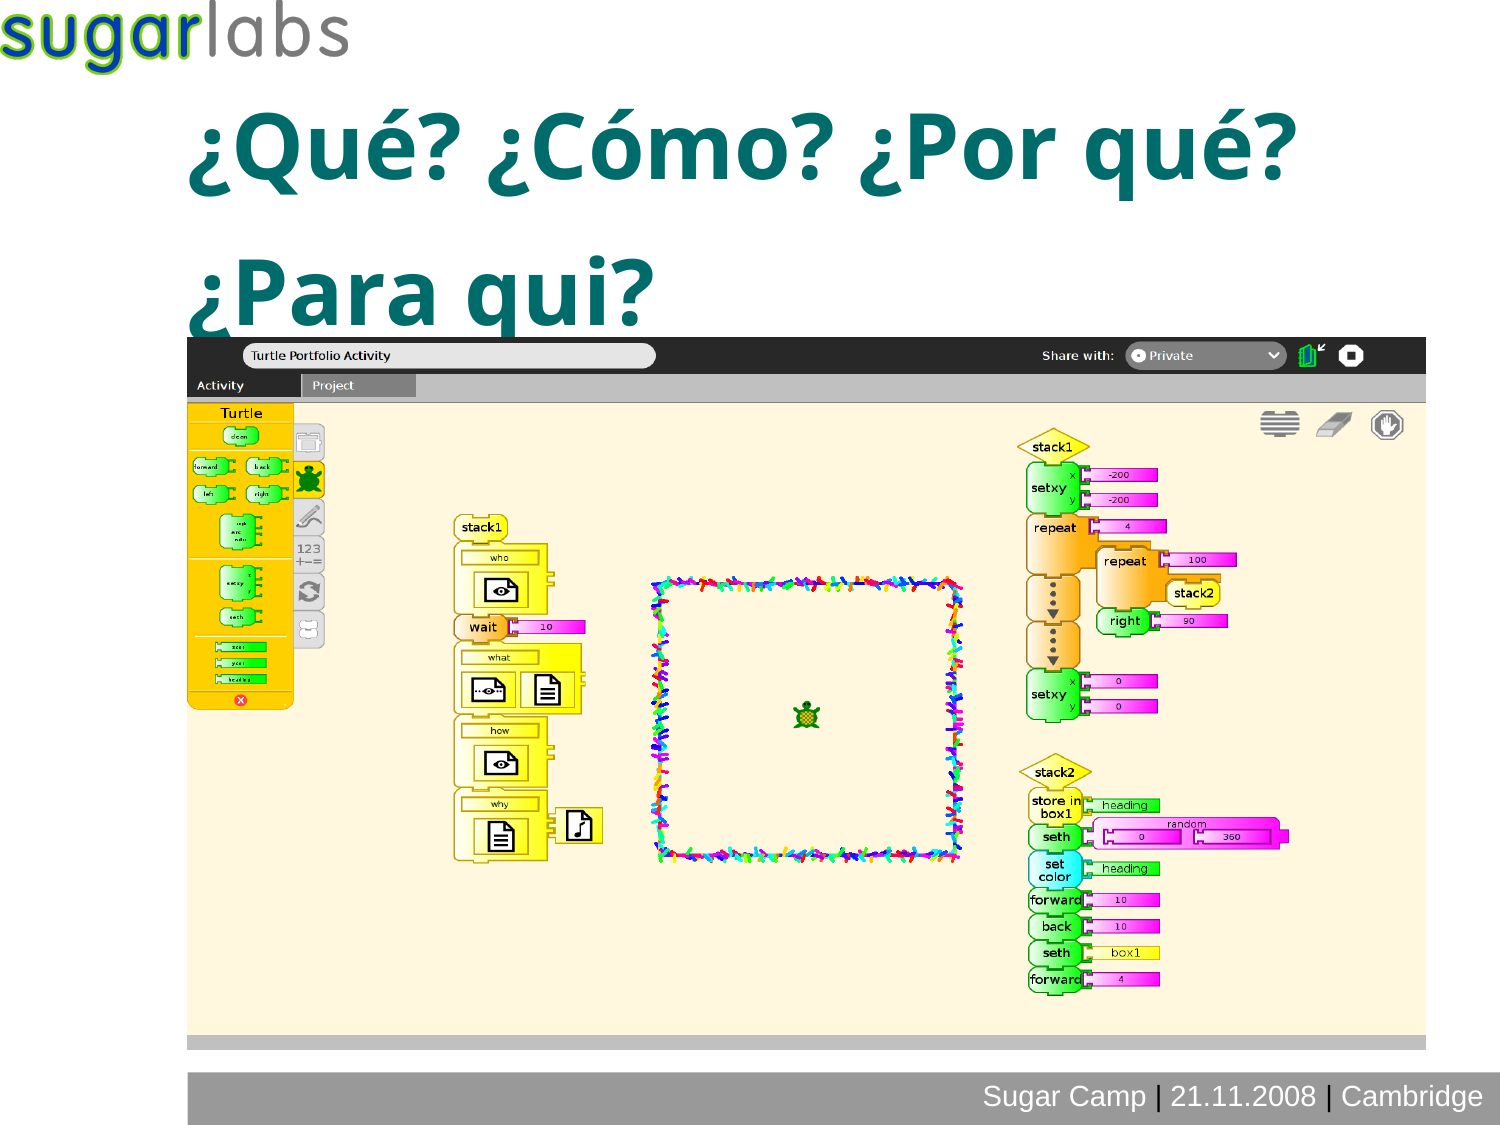

# ¿Qué? ¿Cómo? ¿Por qué? ¿Para qui?